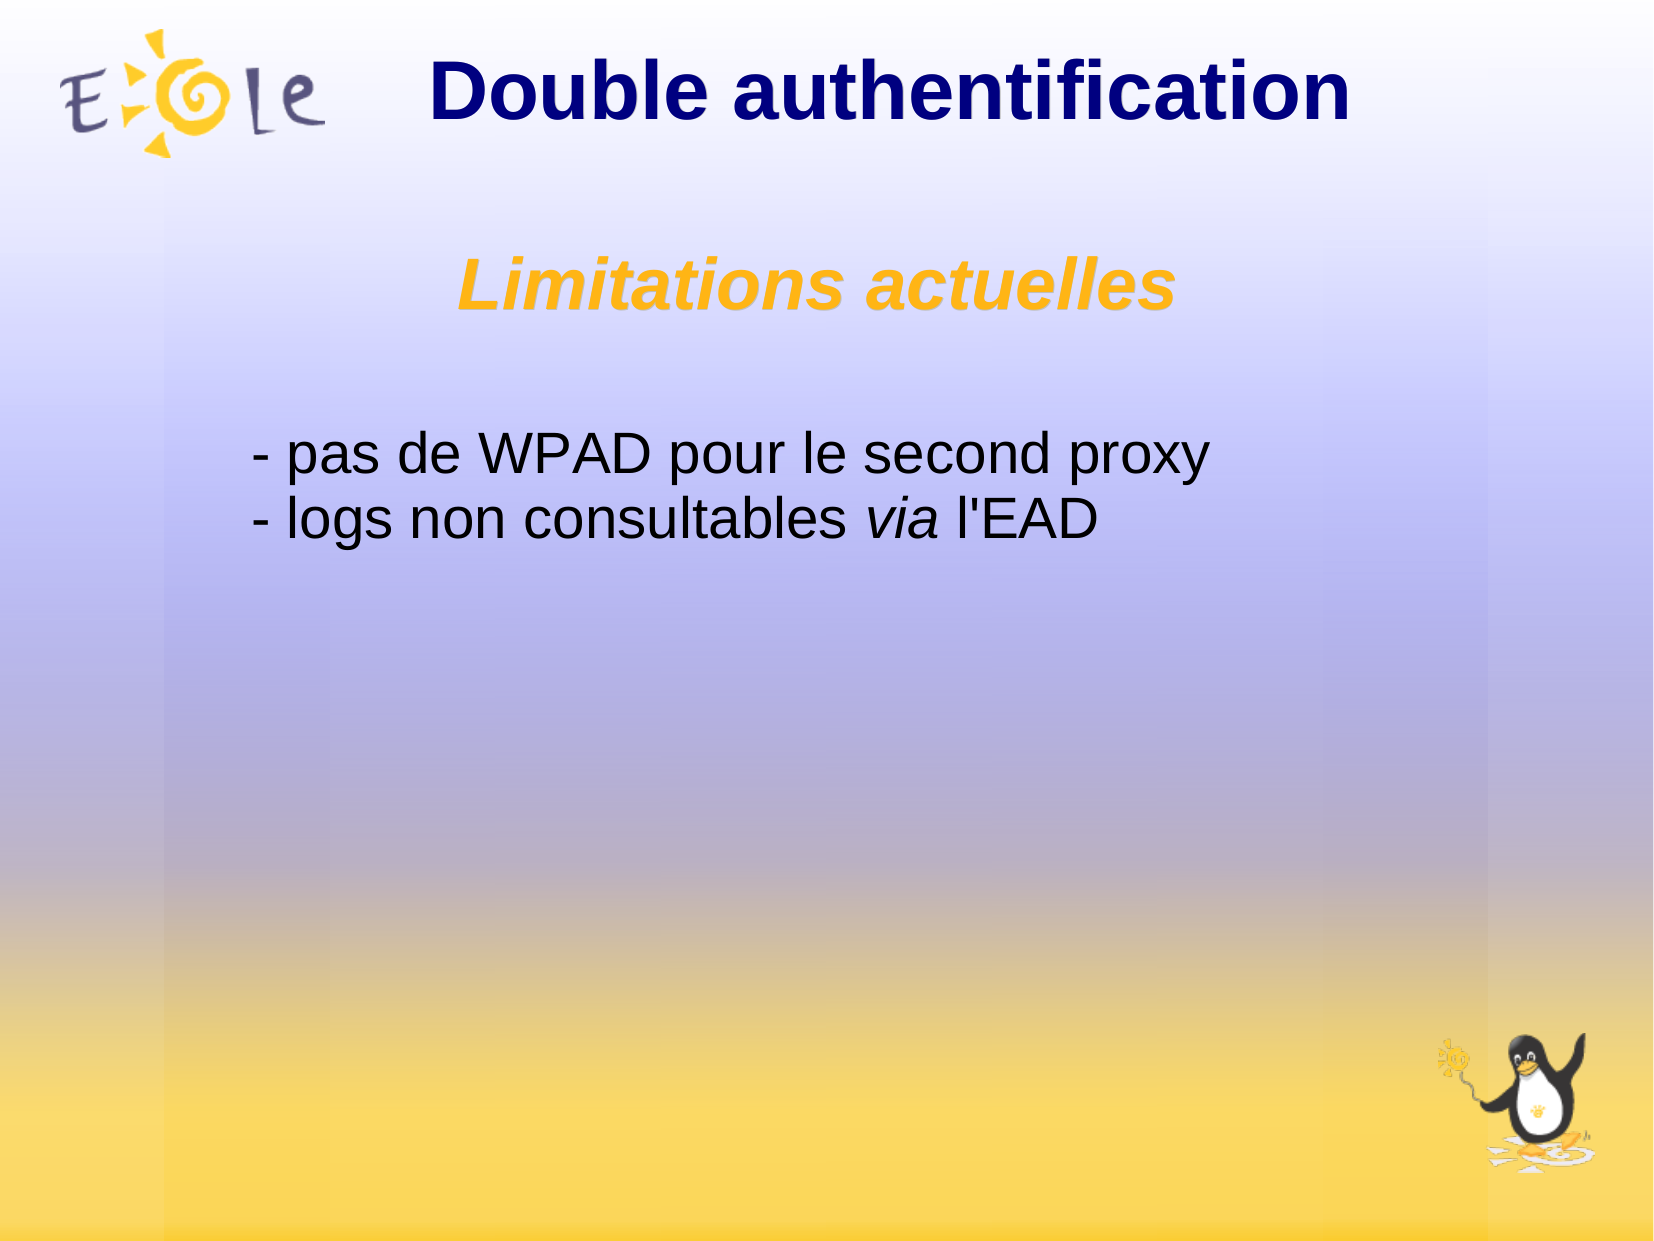

Double authentification
Limitations actuelles
- pas de WPAD pour le second proxy
- logs non consultables via l'EAD